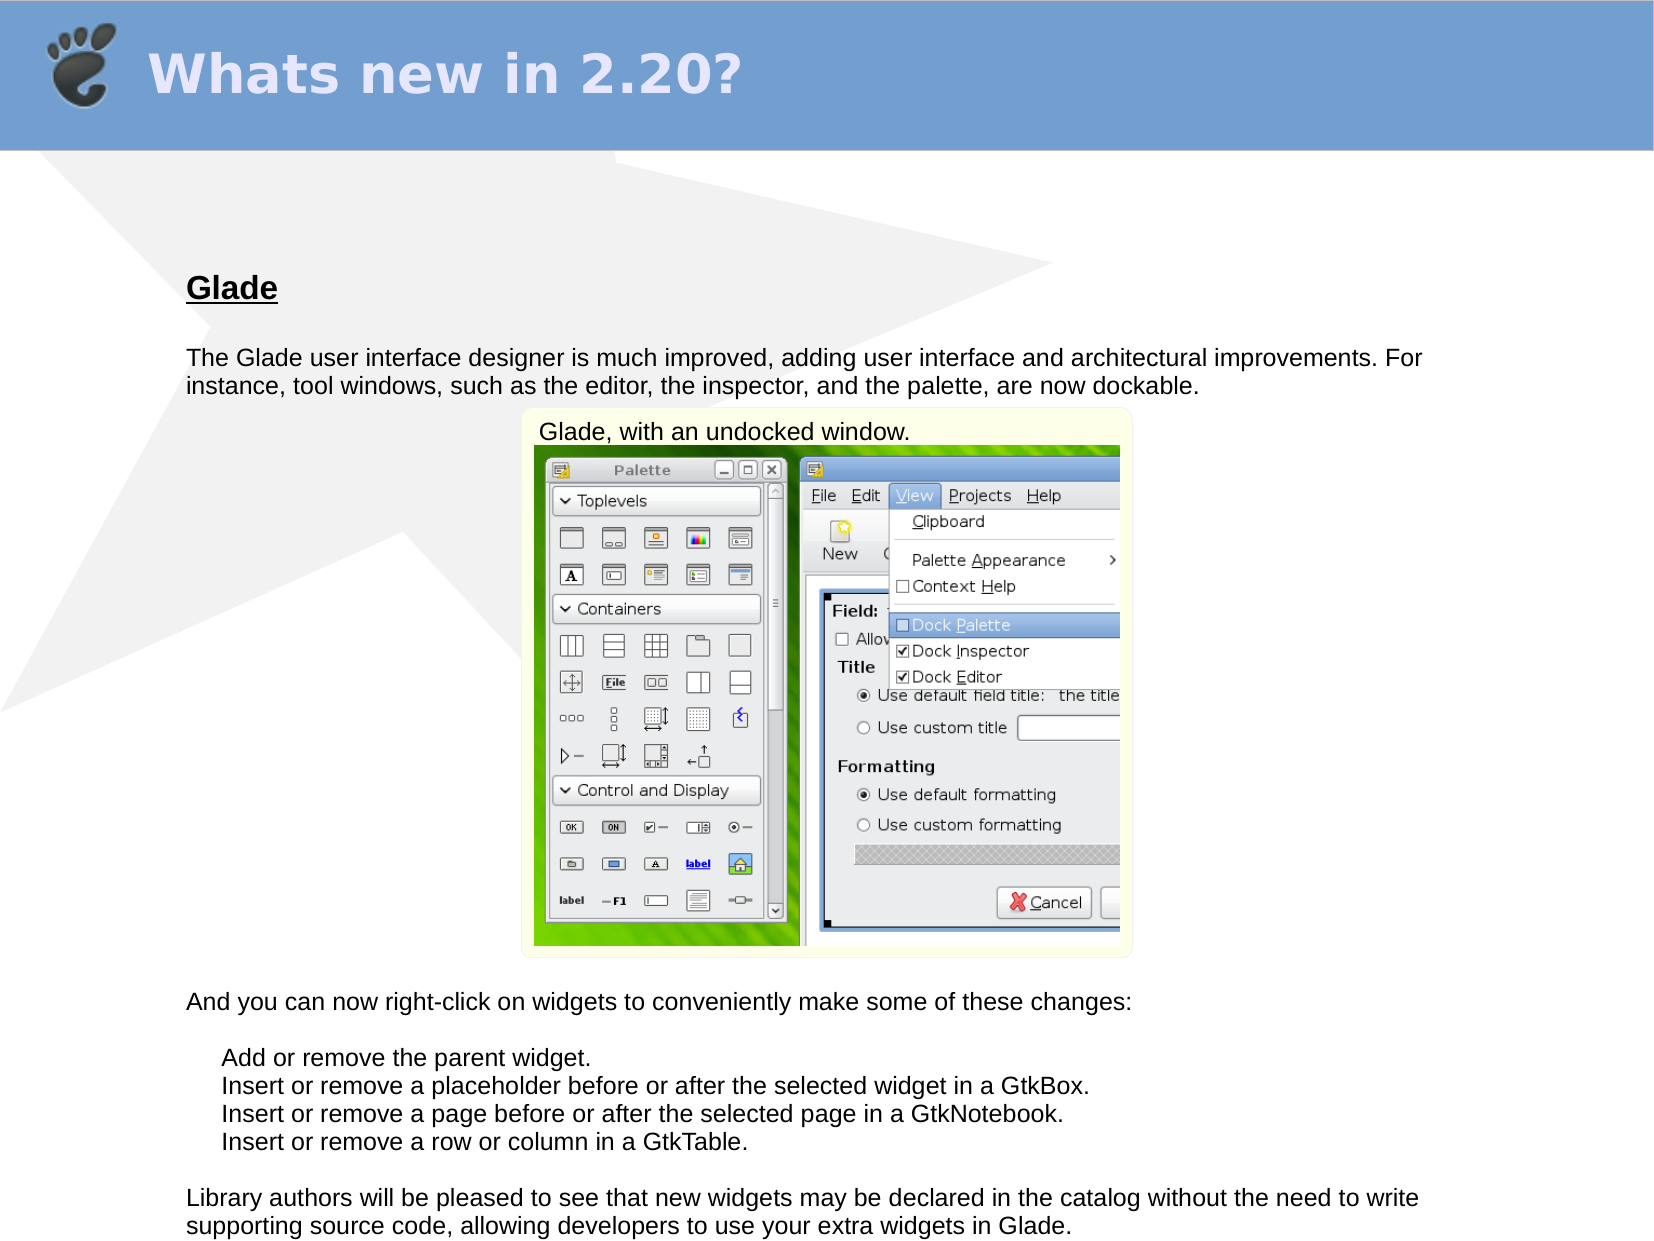

Whats new in 2.20?
#
Glade
The Glade user interface designer is much improved, adding user interface and architectural improvements. For instance, tool windows, such as the editor, the inspector, and the palette, are now dockable.
And you can now right-click on widgets to conveniently make some of these changes:
Add or remove the parent widget.
Insert or remove a placeholder before or after the selected widget in a GtkBox.
Insert or remove a page before or after the selected page in a GtkNotebook.
Insert or remove a row or column in a GtkTable.
Library authors will be pleased to see that new widgets may be declared in the catalog without the need to write supporting source code, allowing developers to use your extra widgets in Glade.
Glade, with an undocked window.